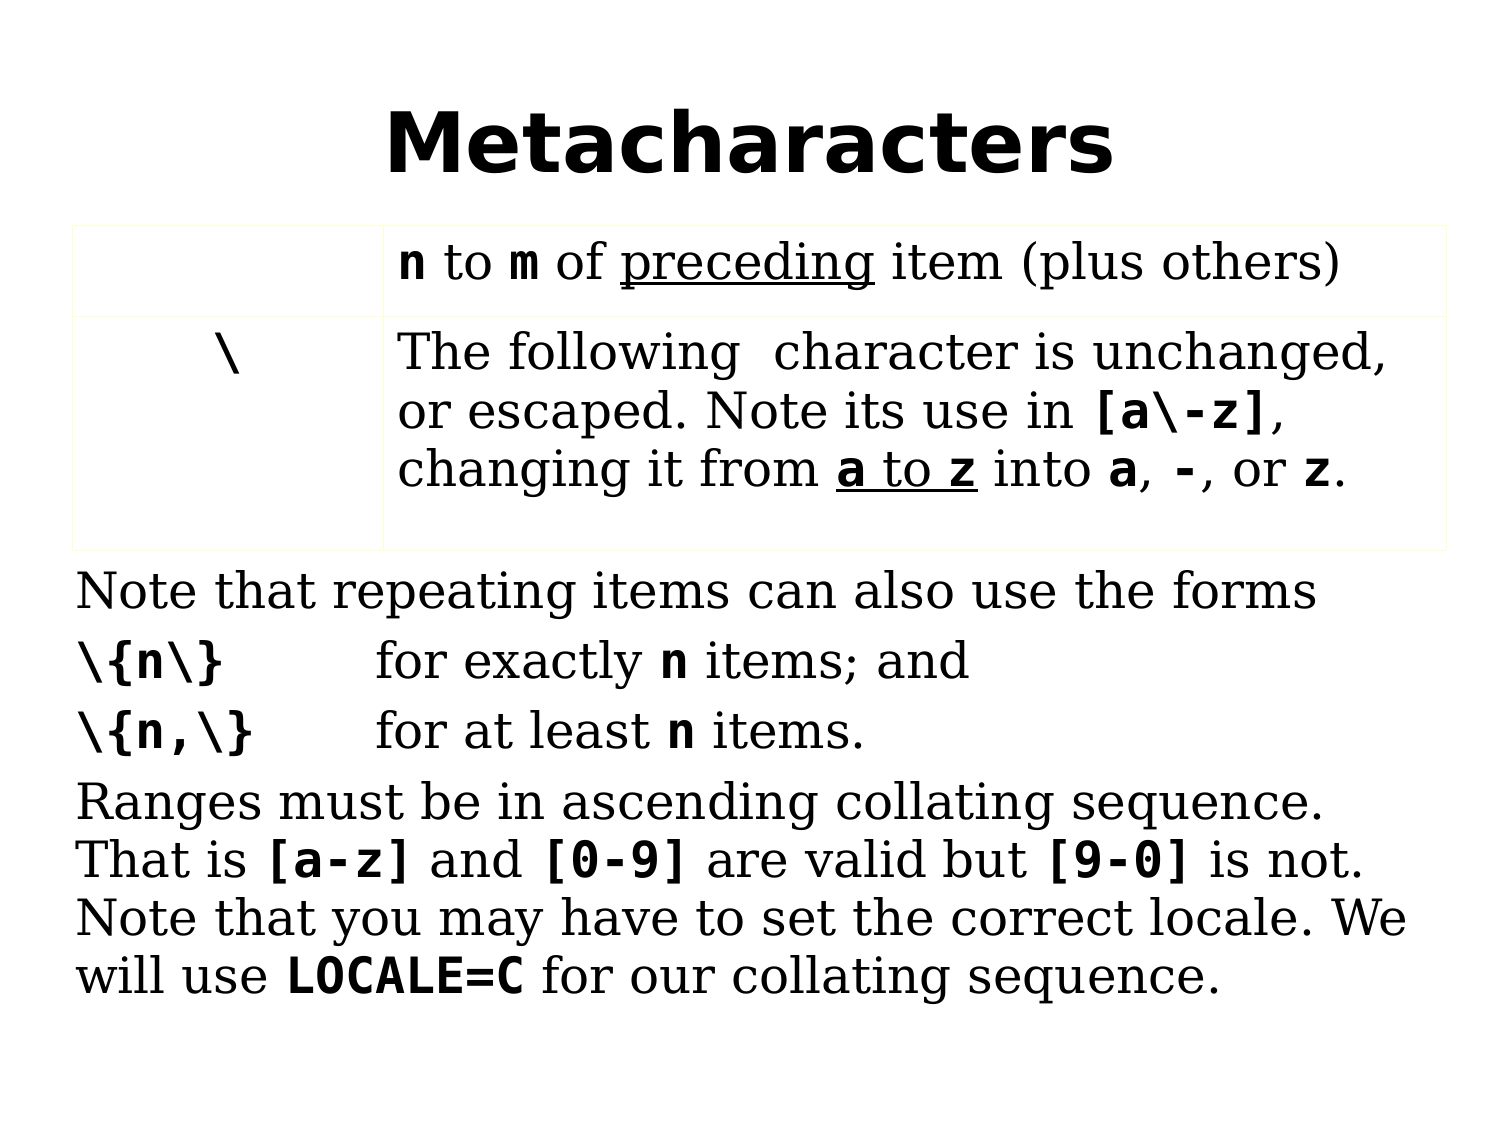

# Metacharacters
| \{n,m\} | n to m of preceding item (plus others) |
| --- | --- |
| \ | The following character is unchanged, or escaped. Note its use in [a\-z], changing it from a to z into a, -, or z. |
Note that repeating items can also use the forms
\{n\}		for exactly n items; and
\{n,\}		for at least n items.
Ranges must be in ascending collating sequence. That is [a-z] and [0-9] are valid but [9-0] is not. Note that you may have to set the correct locale. We will use LOCALE=C for our collating sequence.